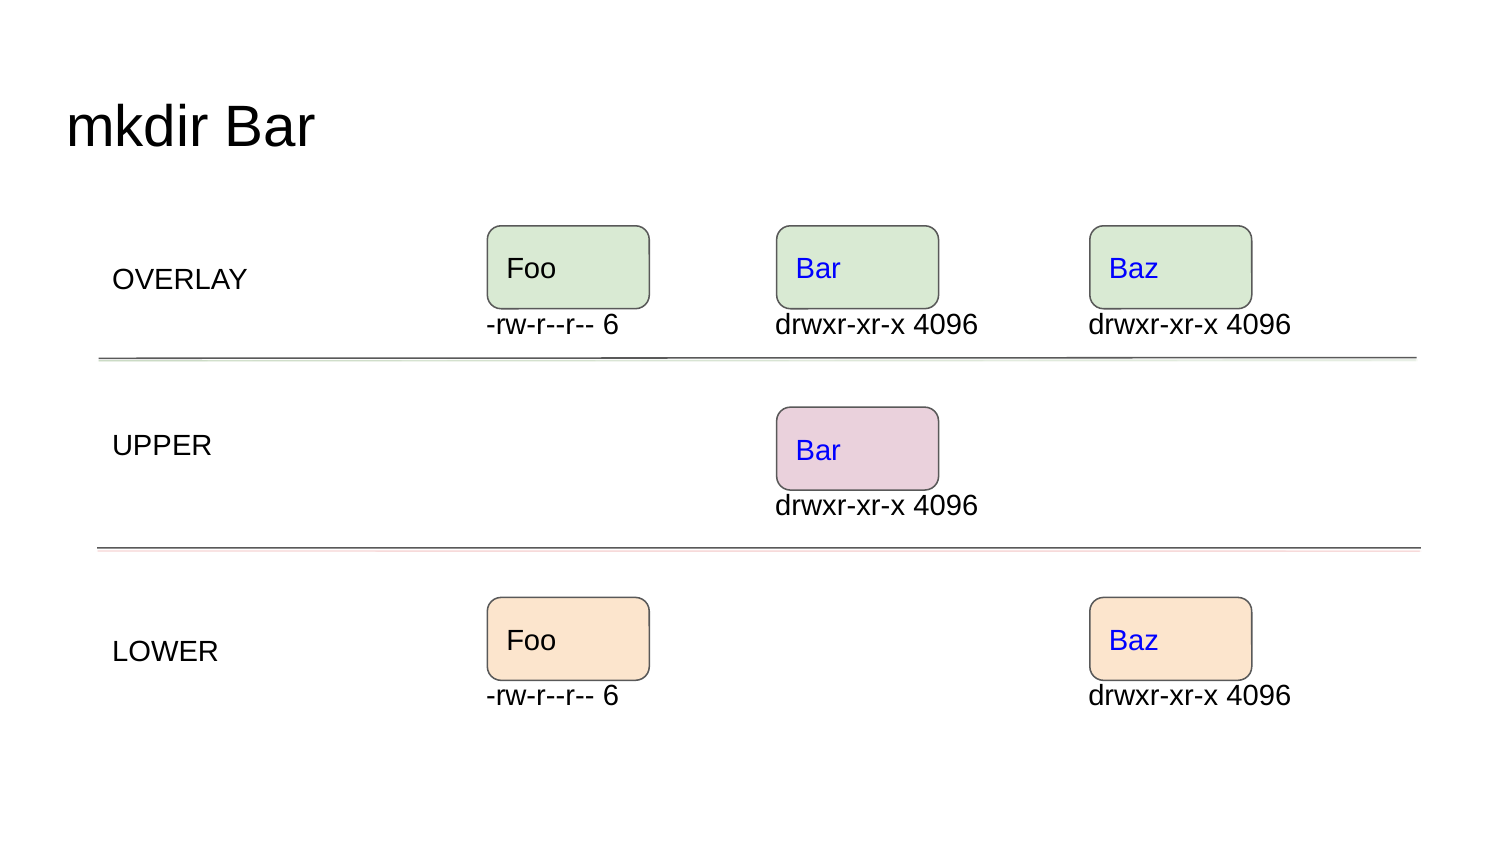

# mkdir Bar
Foo
Bar
Baz
OVERLAY
-rw-r--r-- 6
drwxr-xr-x 4096
drwxr-xr-x 4096
Bar
UPPER
drwxr-xr-x 4096
Foo
Baz
LOWER
-rw-r--r-- 6
drwxr-xr-x 4096